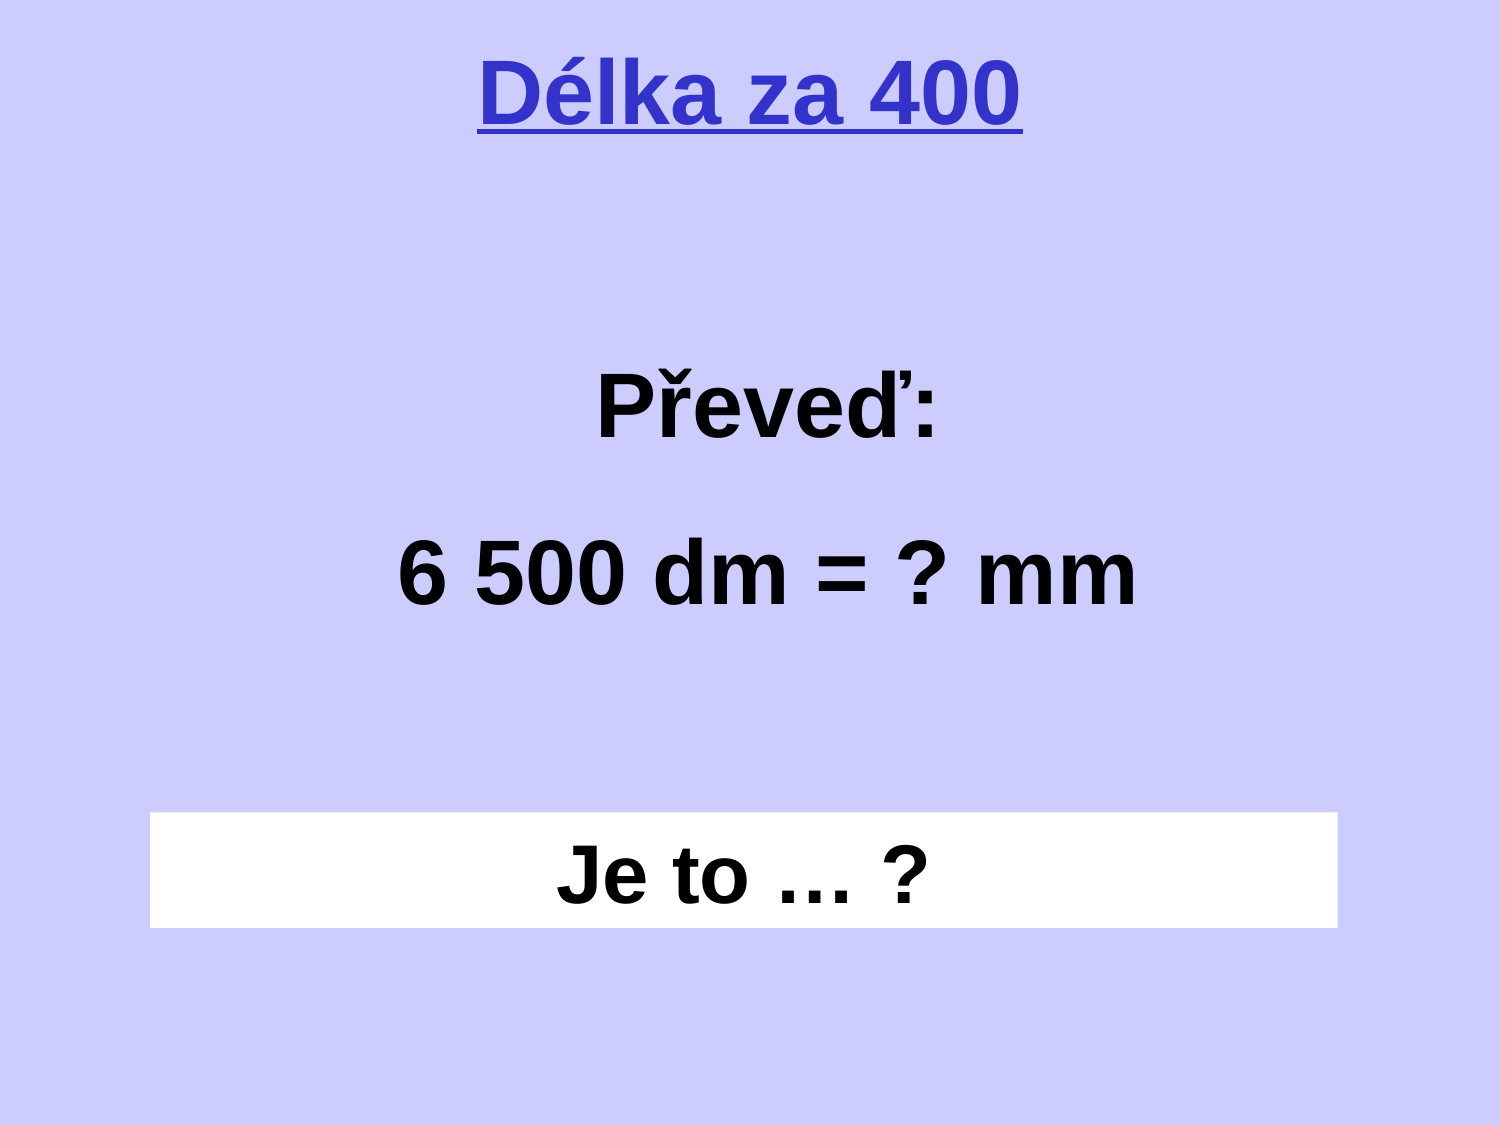

Délka za 400
Převeď:
6 500 dm = ? mm
Je to … ?